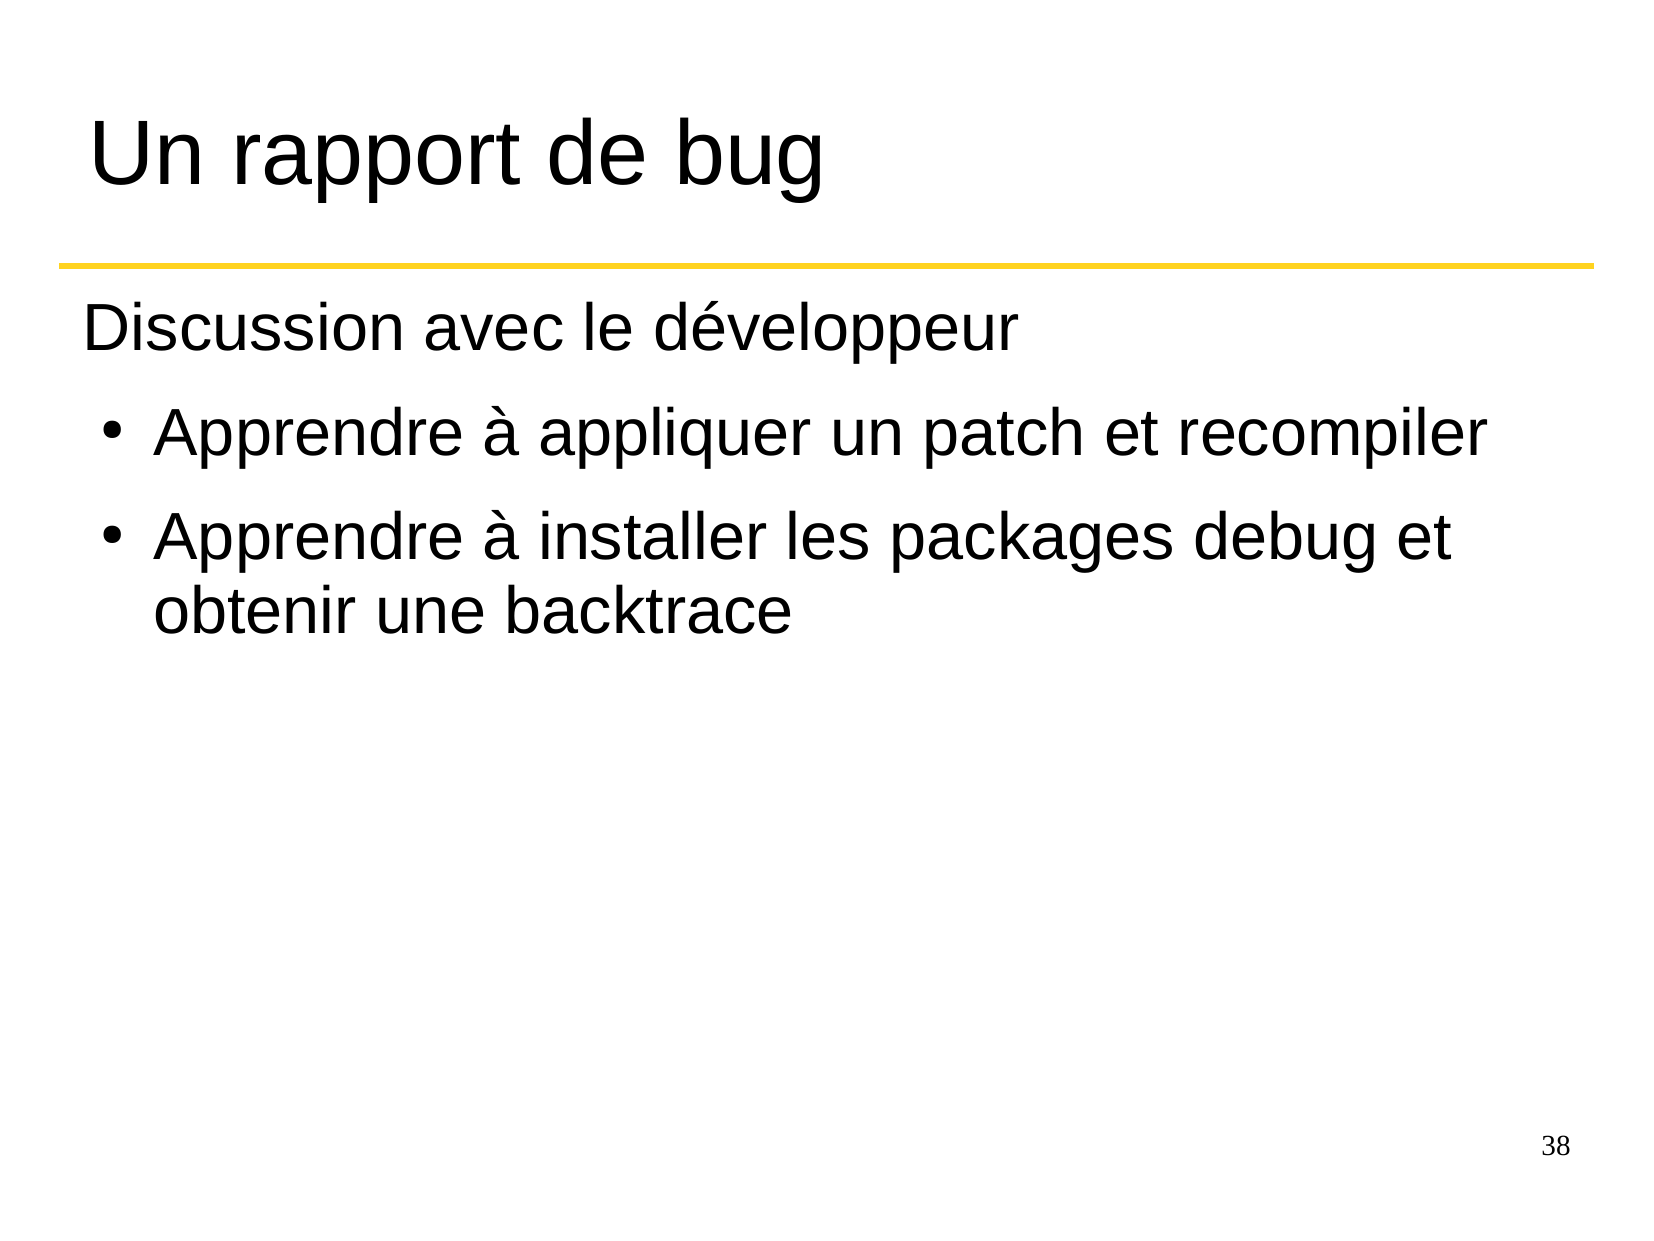

# Un rapport de bug
Discussion avec le développeur
Apprendre à appliquer un patch et recompiler
Apprendre à installer les packages debug et obtenir une backtrace
38